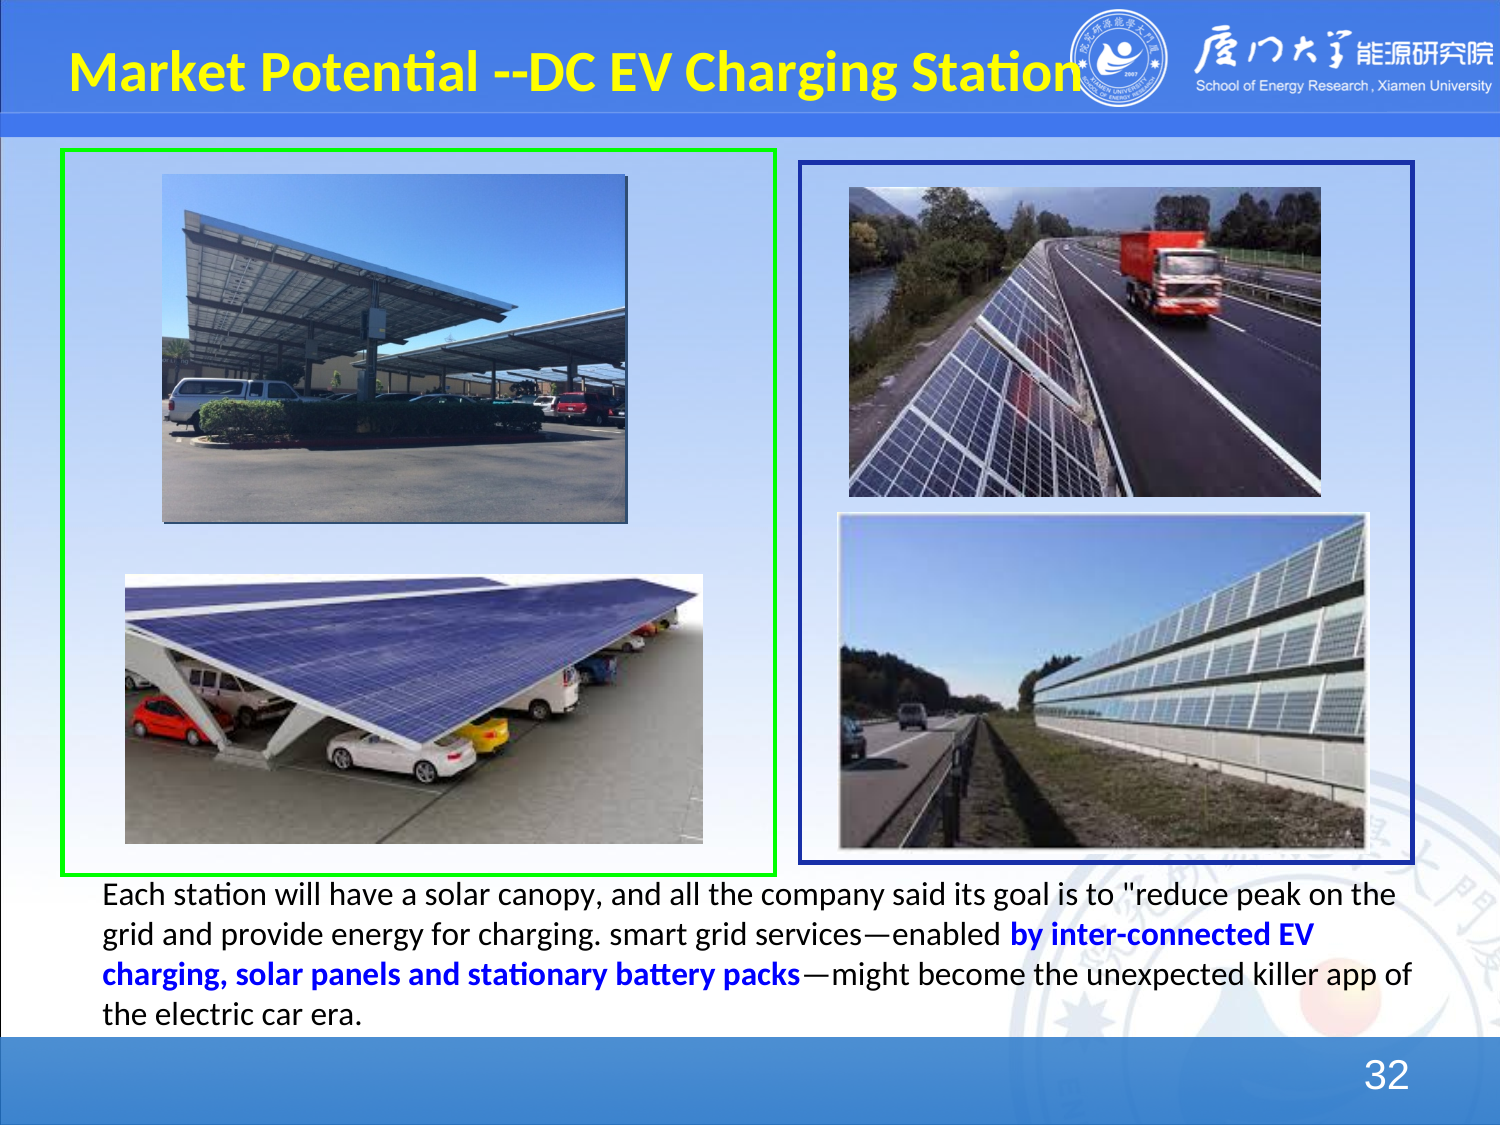

Market Potential --DC EV Charging Station
Each station will have a solar canopy, and all the company said its goal is to "reduce peak on the grid and provide energy for charging. smart grid services—enabled by inter-connected EV charging, solar panels and stationary battery packs—might become the unexpected killer app of the electric car era.